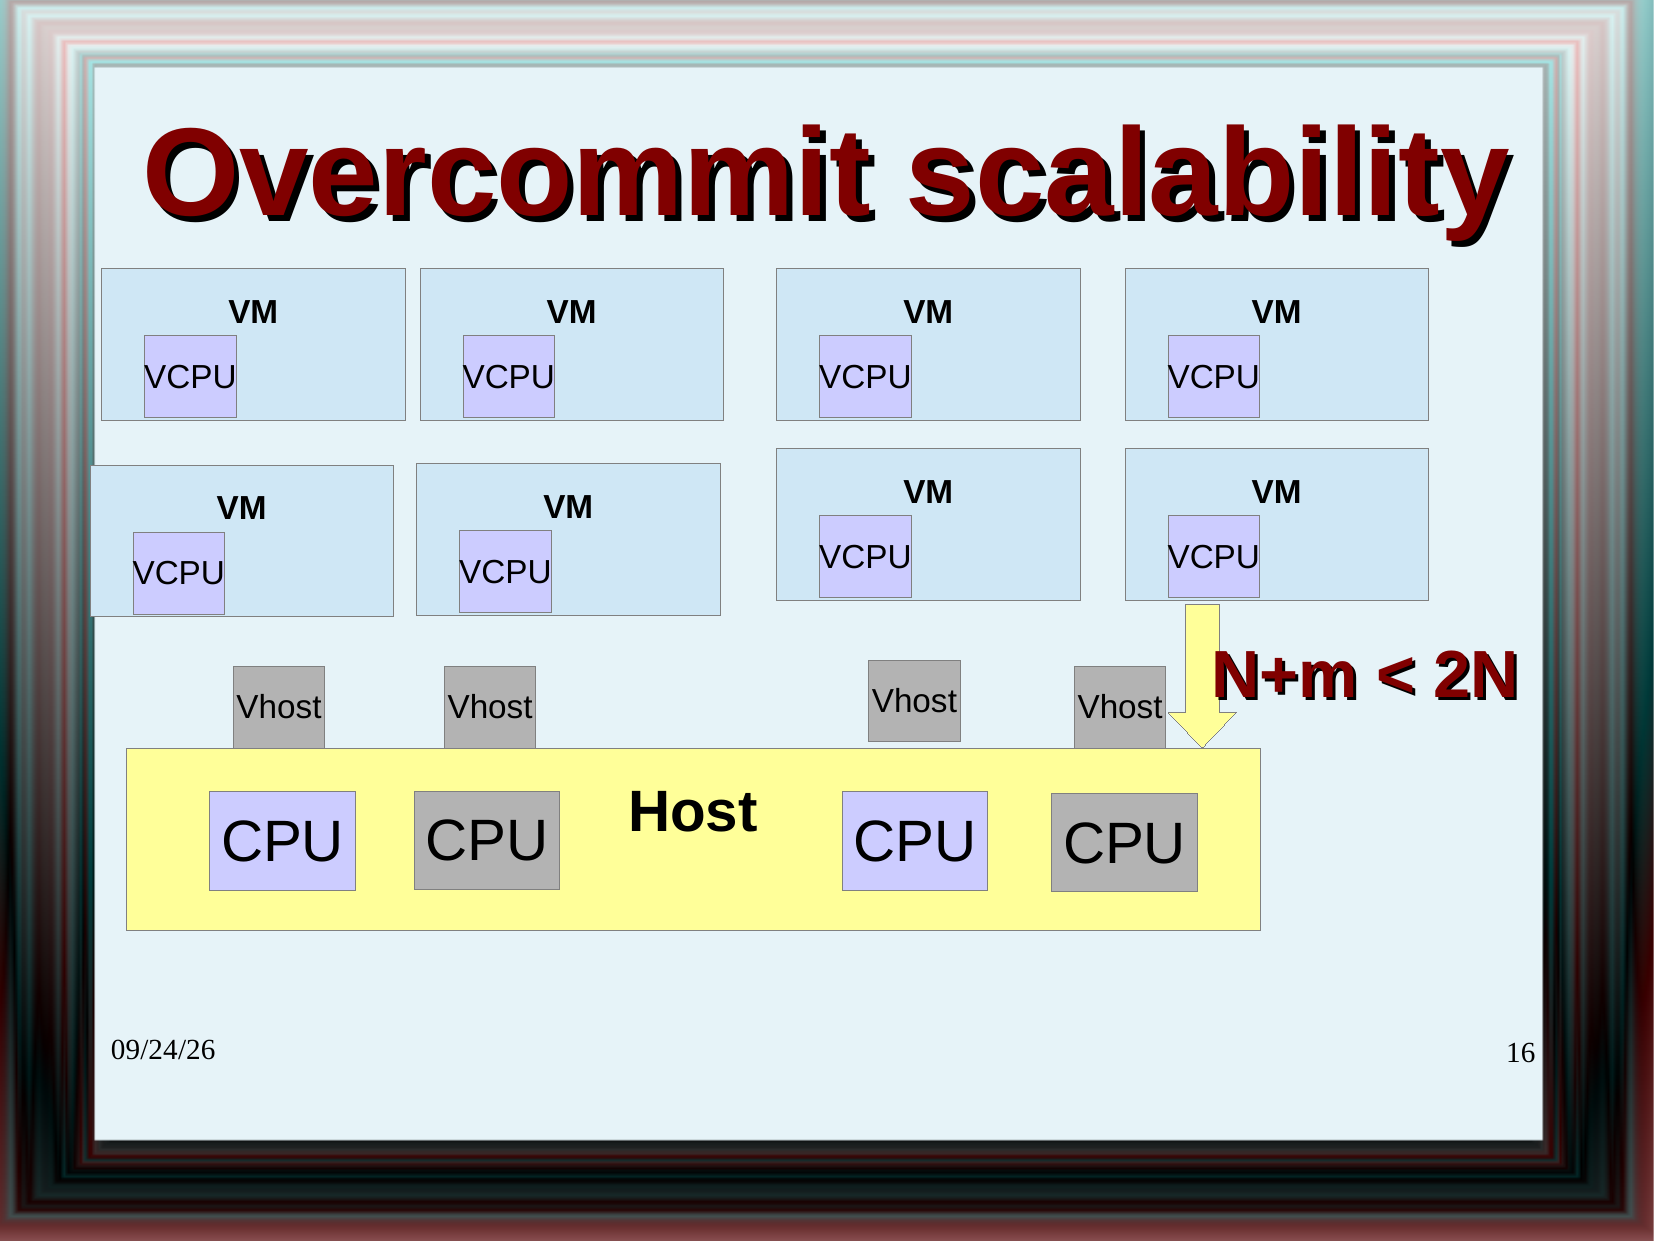

# Overcommit scalability
VM
VM
VM
VM
VCPU
VCPU
VCPU
VCPU
VM
VM
VM
VM
VCPU
VCPU
VCPU
VCPU
N+m < 2N
Vhost
Vhost
Vhost
Vhost
Host
CPU
CPU
CPU
CPU
16